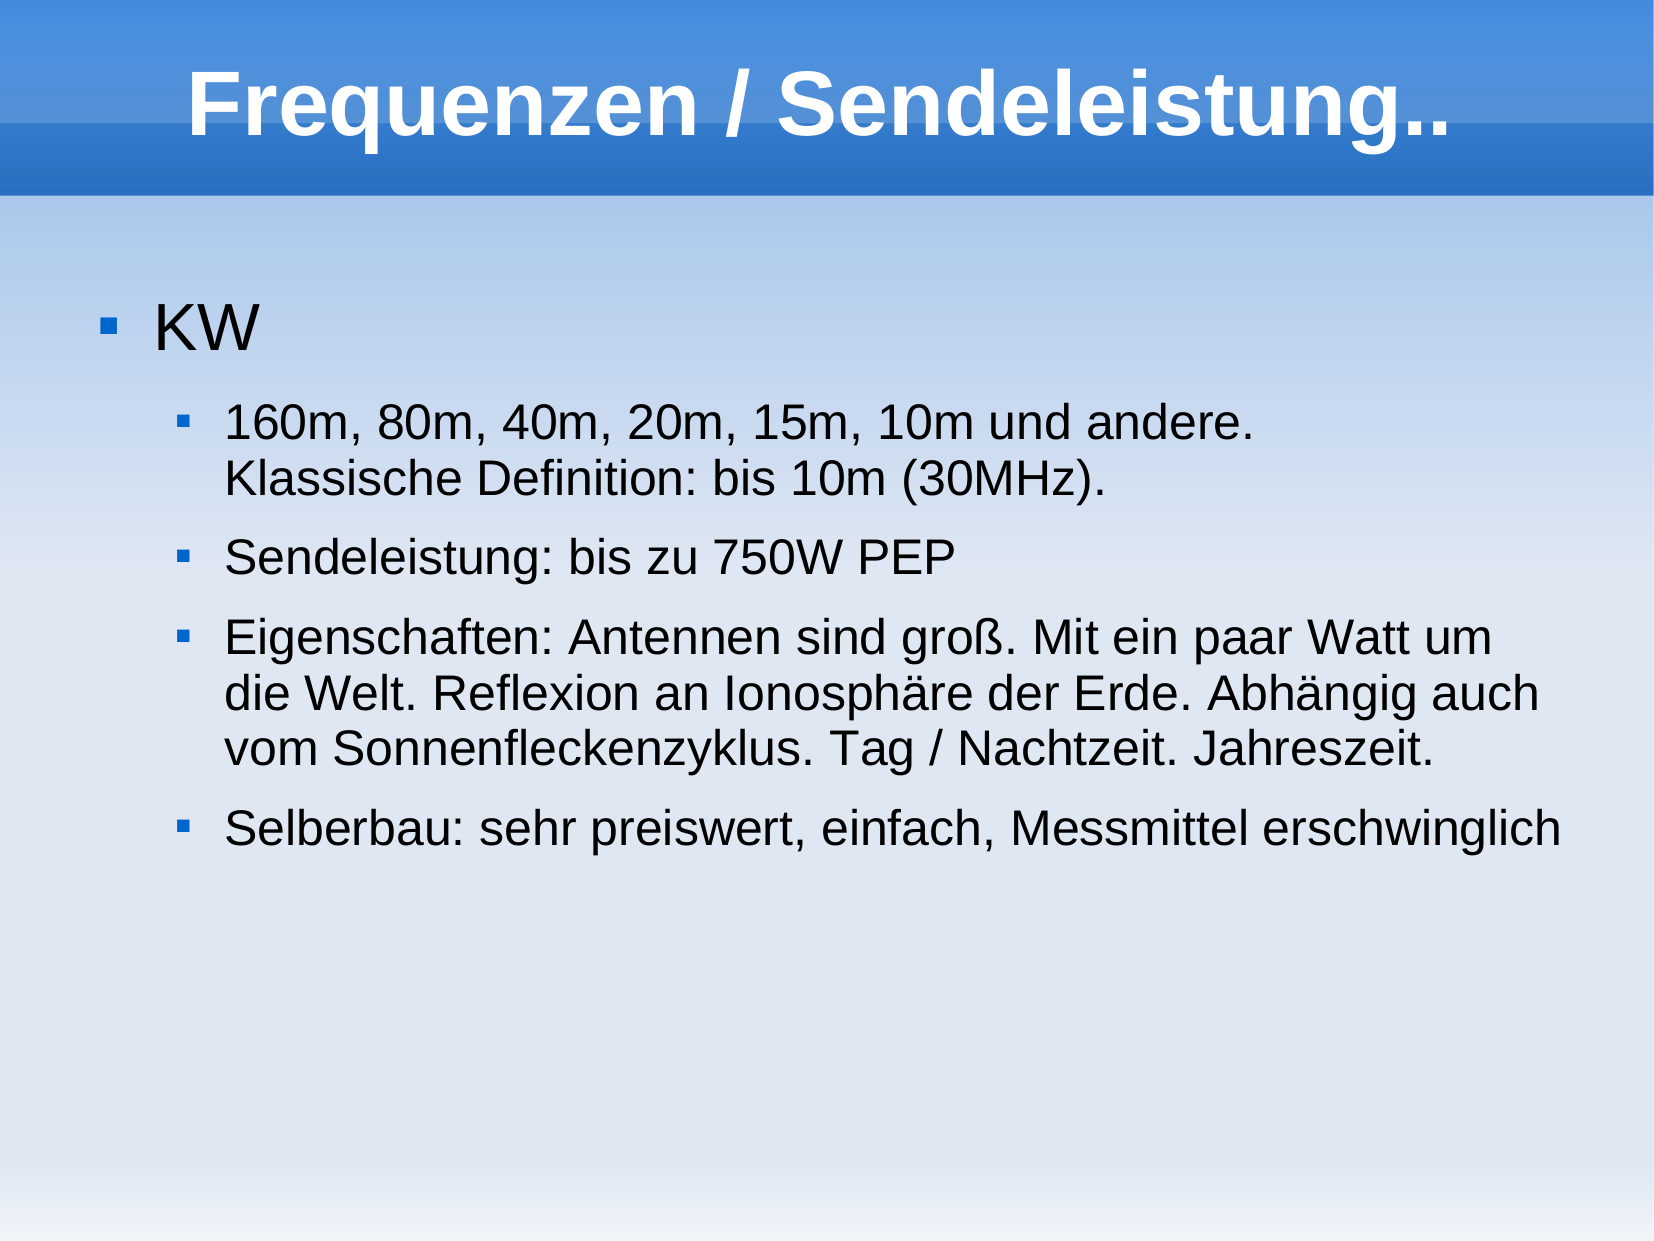

# Frequenzen / Sendeleistung..
KW
160m, 80m, 40m, 20m, 15m, 10m und andere.
Klassische Definition: bis 10m (30MHz).
Sendeleistung: bis zu 750W PEP
Eigenschaften: Antennen sind groß. Mit ein paar Watt um die Welt. Reflexion an Ionosphäre der Erde. Abhängig auch vom Sonnenfleckenzyklus. Tag / Nachtzeit. Jahreszeit.
Selberbau: sehr preiswert, einfach, Messmittel erschwinglich